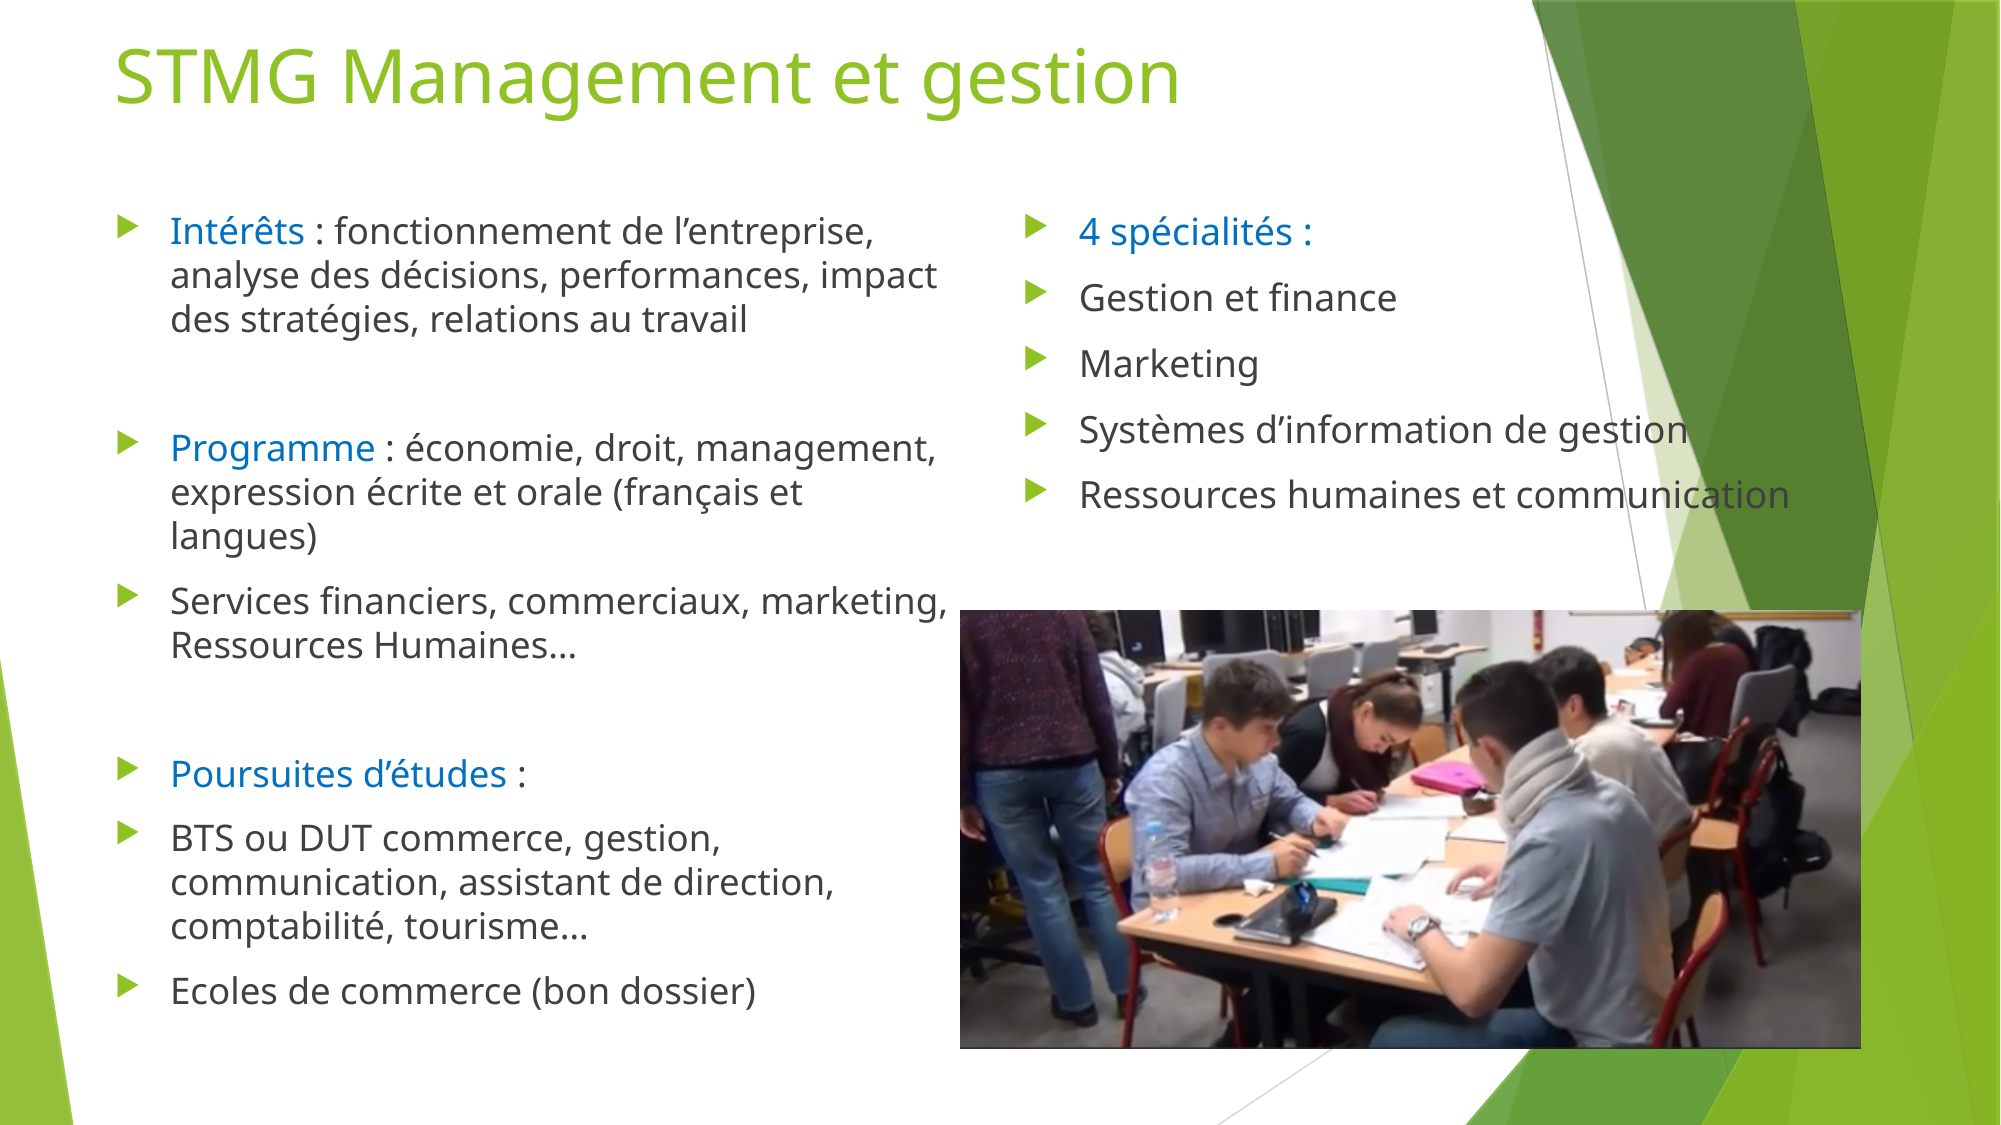

# STMG Management et gestion
Intérêts : fonctionnement de l’entreprise, analyse des décisions, performances, impact des stratégies, relations au travail
Programme : économie, droit, management, expression écrite et orale (français et langues)
Services financiers, commerciaux, marketing, Ressources Humaines…
Poursuites d’études :
BTS ou DUT commerce, gestion, communication, assistant de direction, comptabilité, tourisme…
Ecoles de commerce (bon dossier)
4 spécialités :
Gestion et finance
Marketing
Systèmes d’information de gestion
Ressources humaines et communication